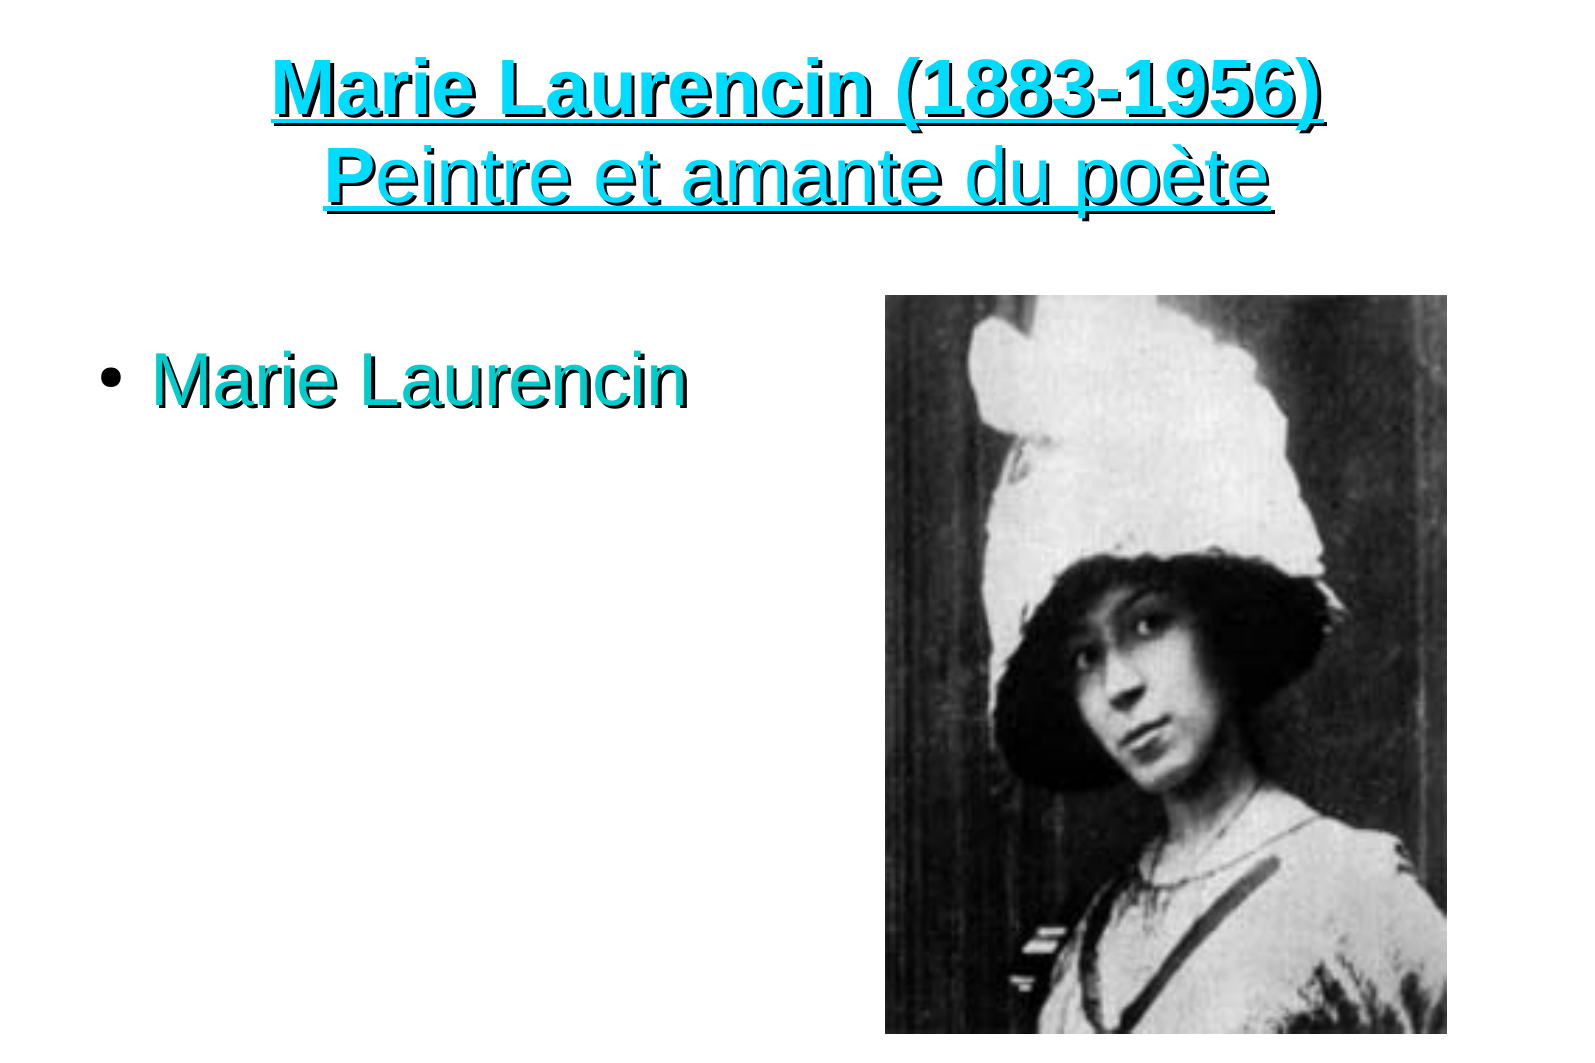

# Marie Laurencin (1883-1956) Peintre et amante du poète
Marie Laurencin